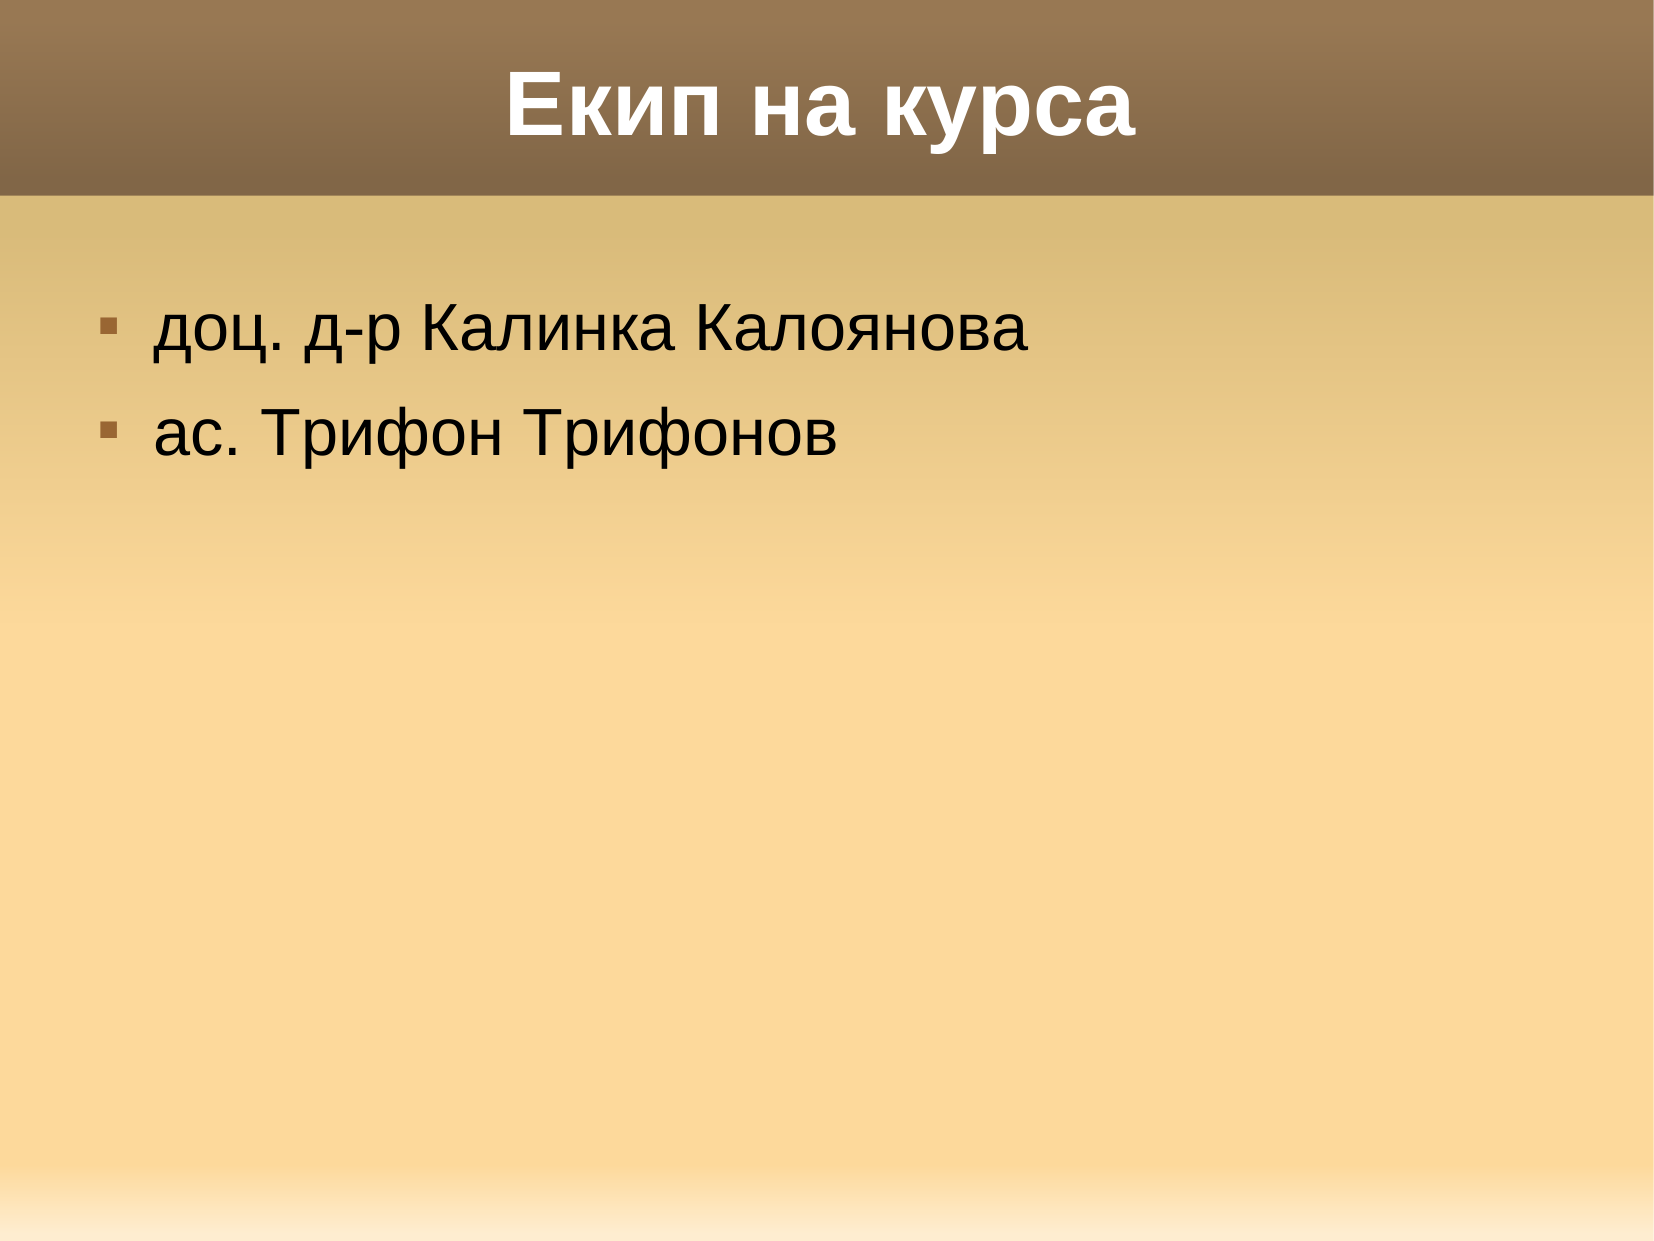

# Екип на курса
доц. д-р Калинка Калоянова
ас. Трифон Трифонов